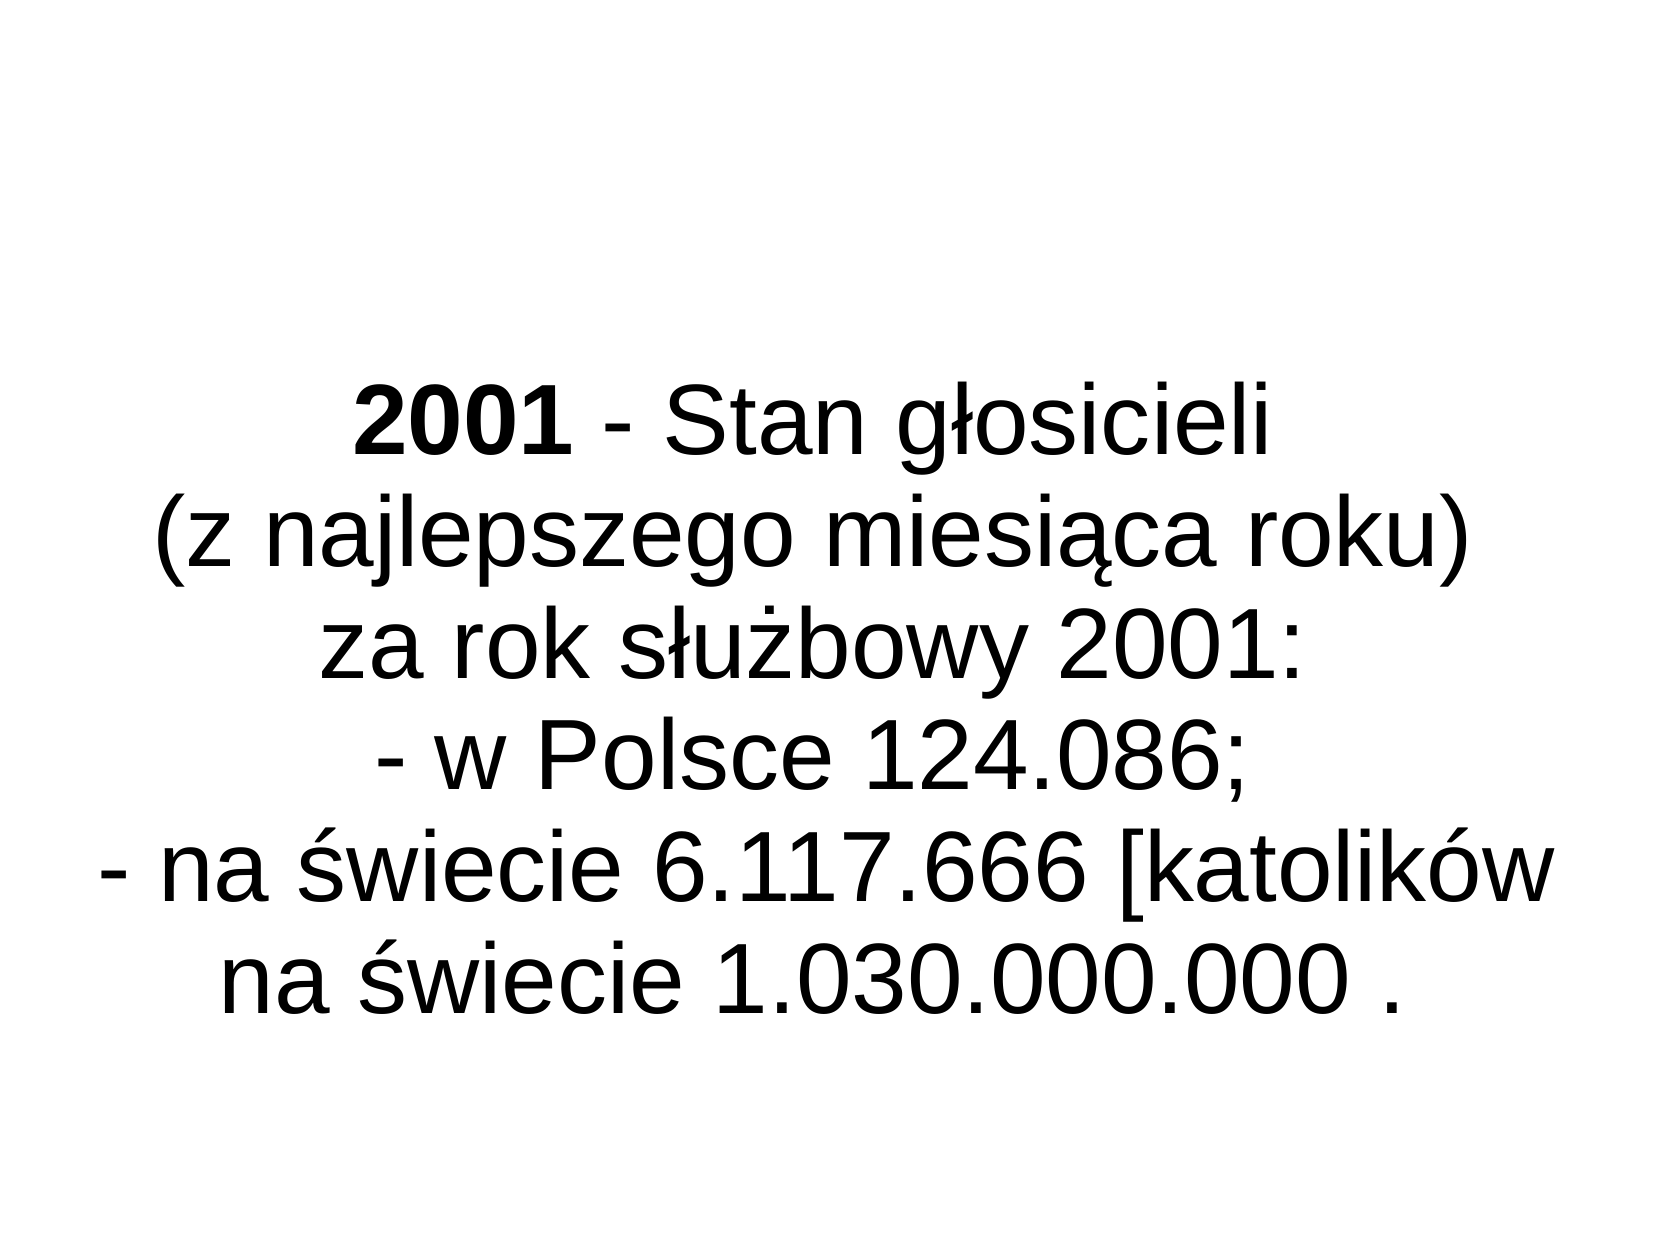

#
2001 - Stan głosicieli
(z najlepszego miesiąca roku)
za rok służbowy 2001:
- w Polsce 124.086;
- na świecie 6.117.666 [katolików na świecie 1.030.000.000 .